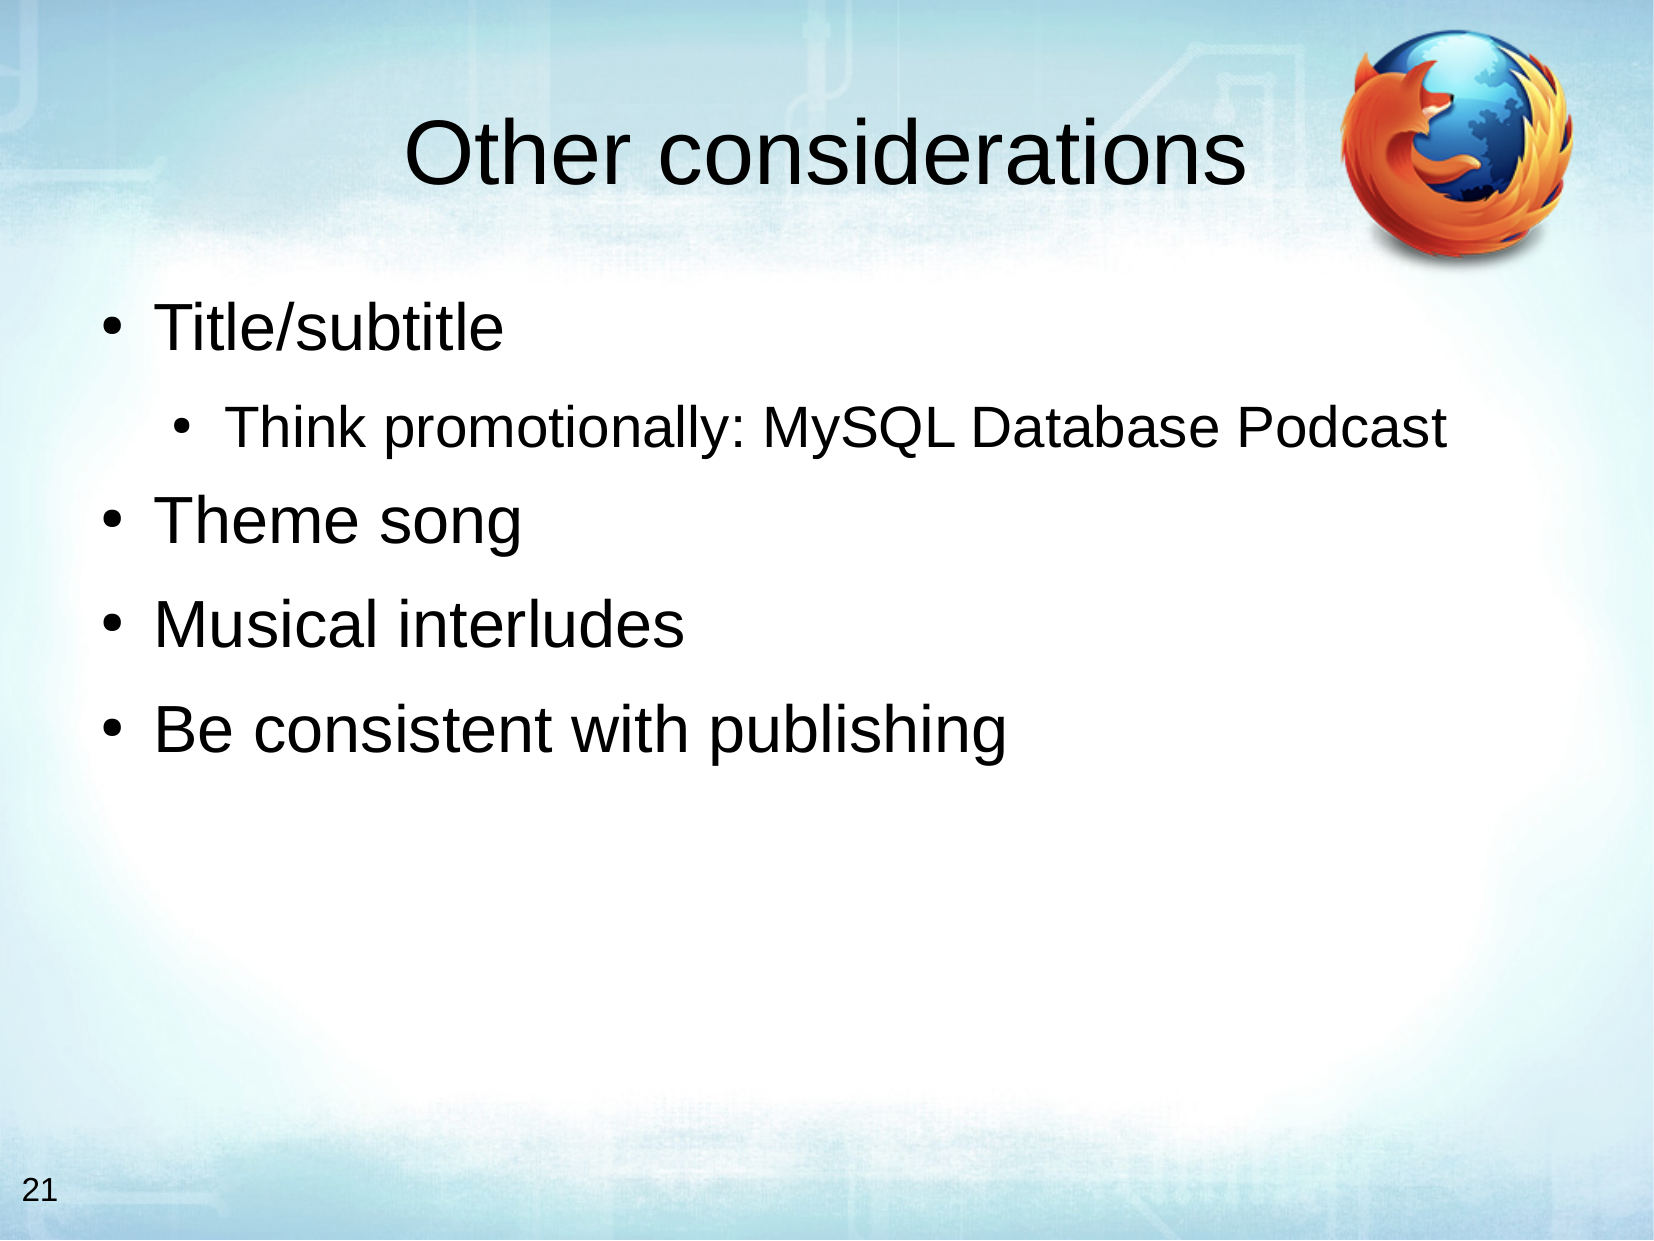

# Other considerations
Title/subtitle
Think promotionally: MySQL Database Podcast
Theme song
Musical interludes
Be consistent with publishing